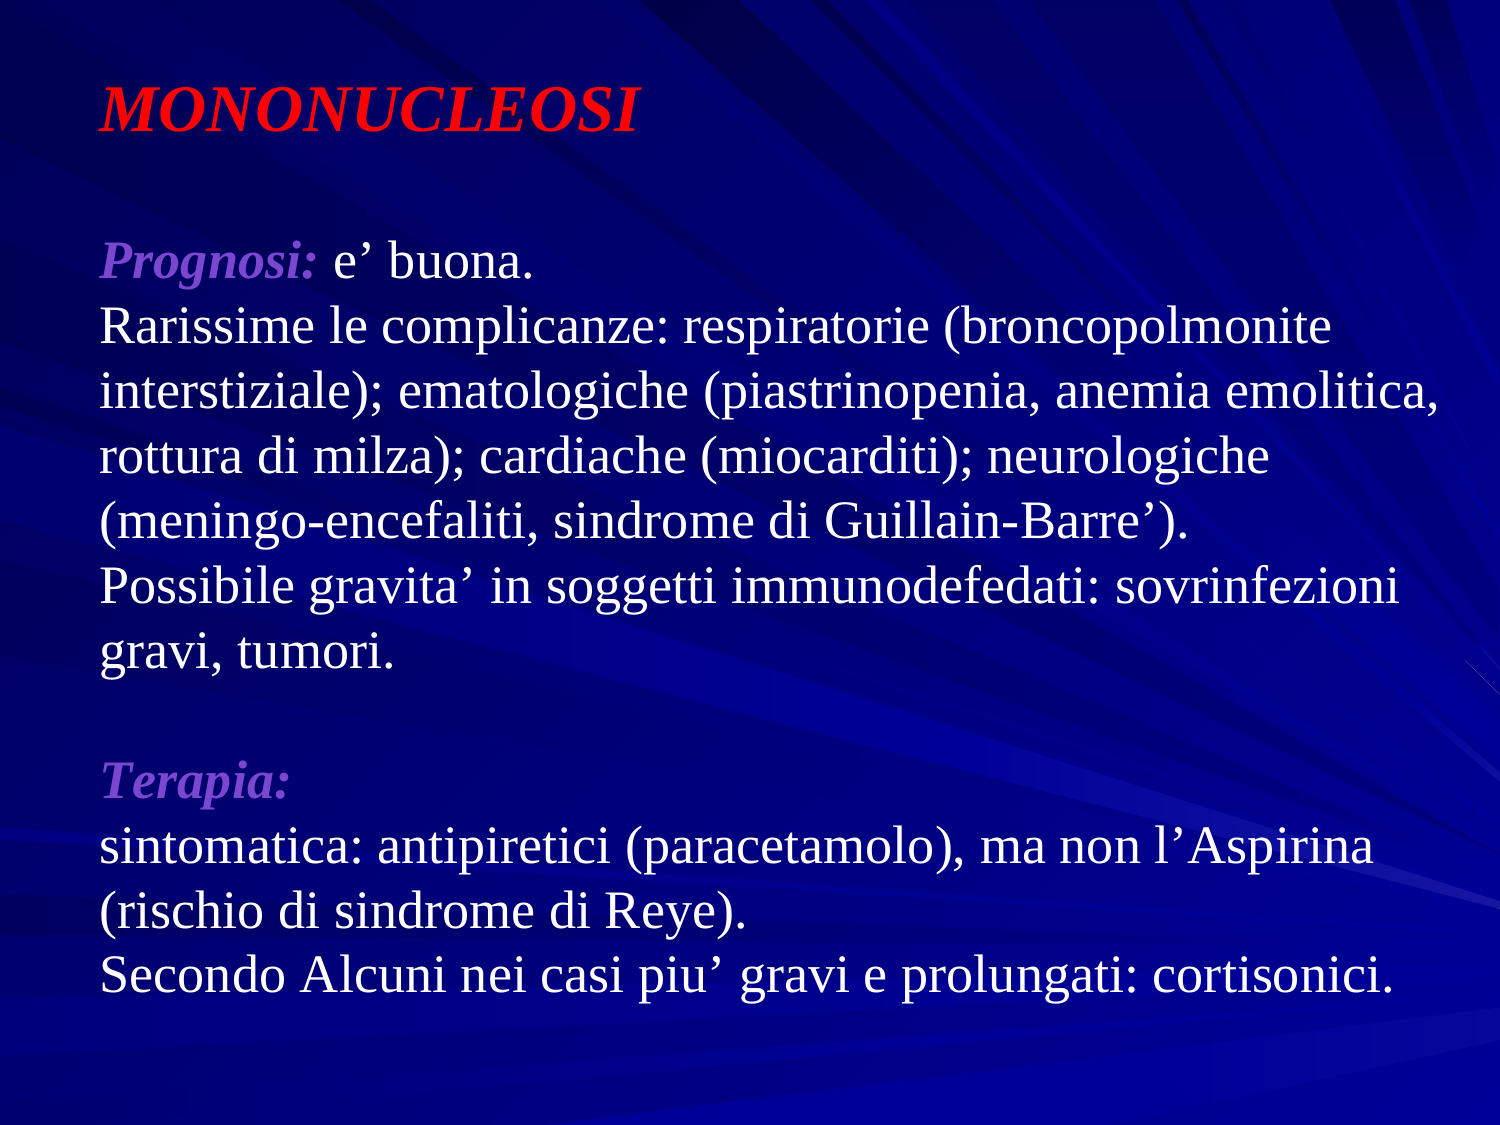

MONONUCLEOSI
Prognosi: e’ buona.
Rarissime le complicanze: respiratorie (broncopolmonite interstiziale); ematologiche (piastrinopenia, anemia emolitica, rottura di milza); cardiache (miocarditi); neurologiche (meningo-encefaliti, sindrome di Guillain-Barre’).
Possibile gravita’ in soggetti immunodefedati: sovrinfezioni gravi, tumori.
Terapia:
sintomatica: antipiretici (paracetamolo), ma non l’Aspirina (rischio di sindrome di Reye).
Secondo Alcuni nei casi piu’ gravi e prolungati: cortisonici.